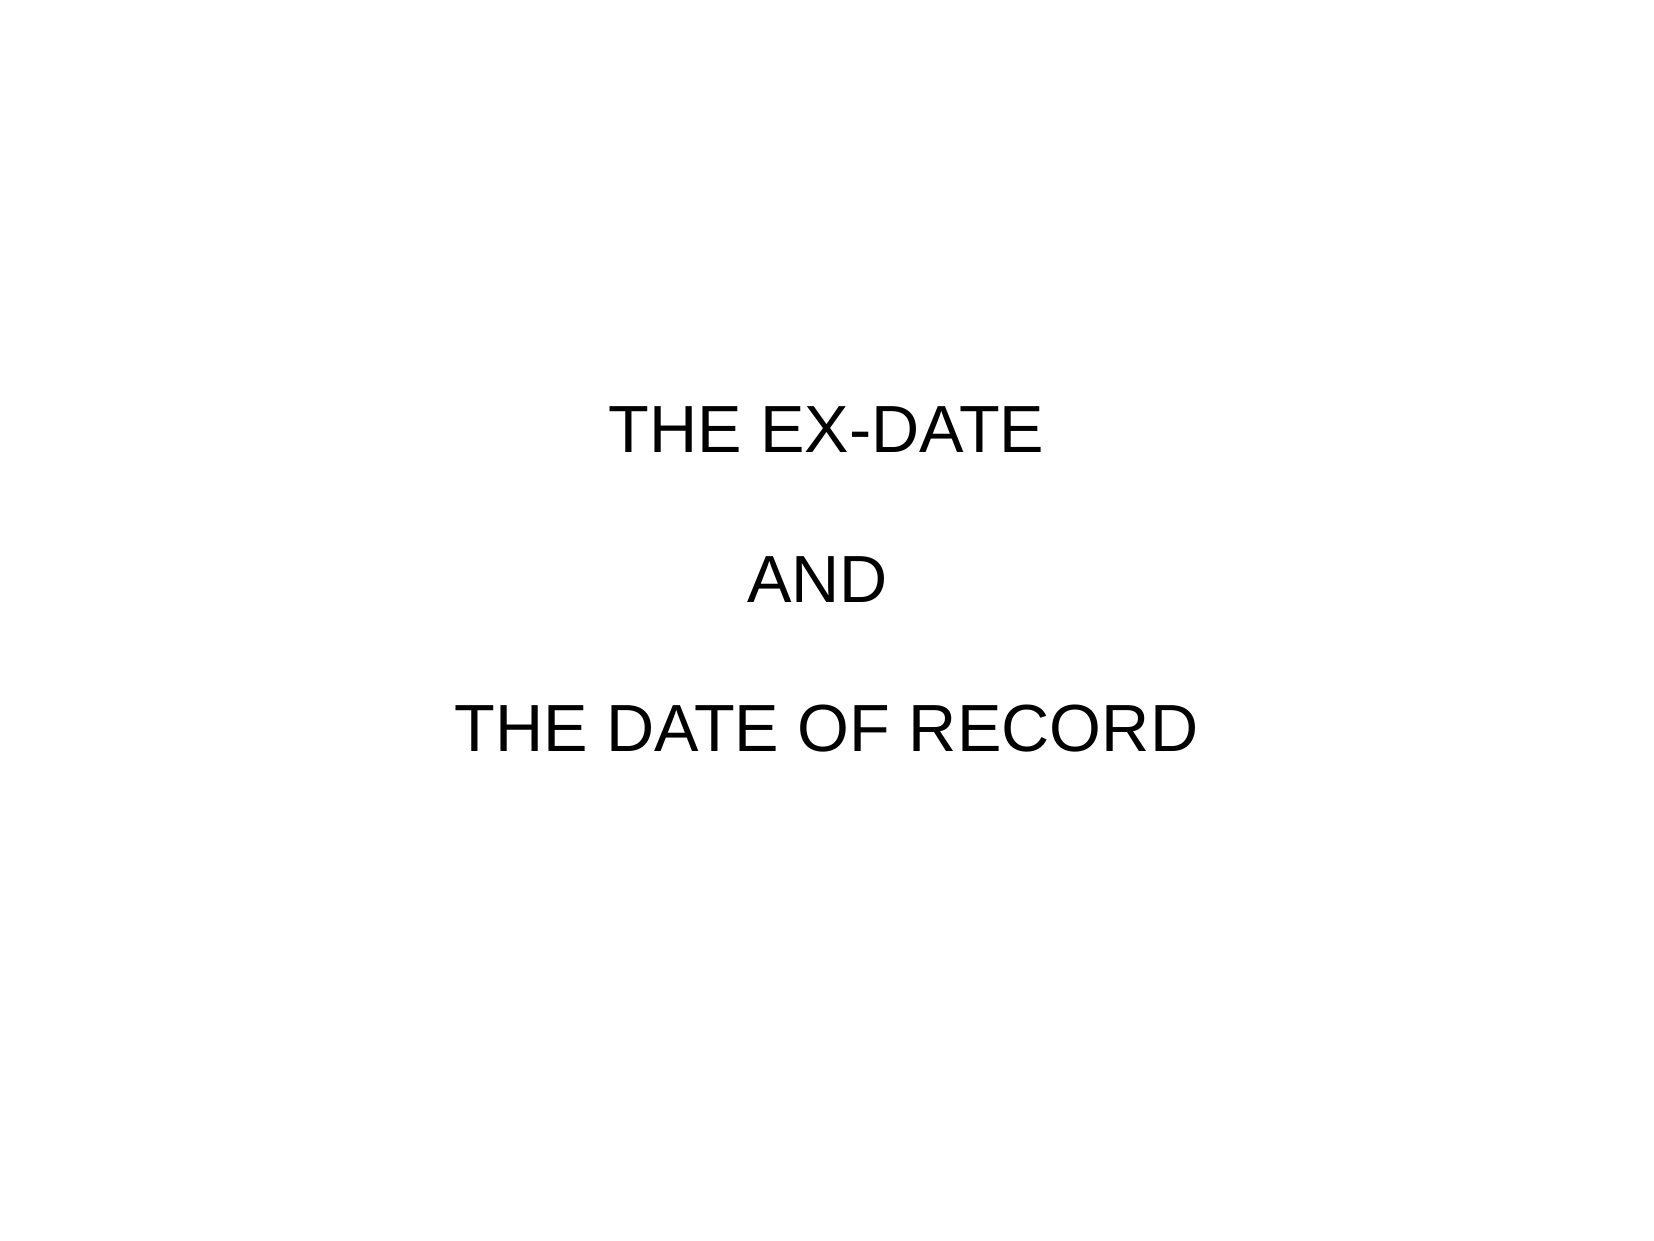

# THE EX-DATE
AND
THE DATE OF RECORD